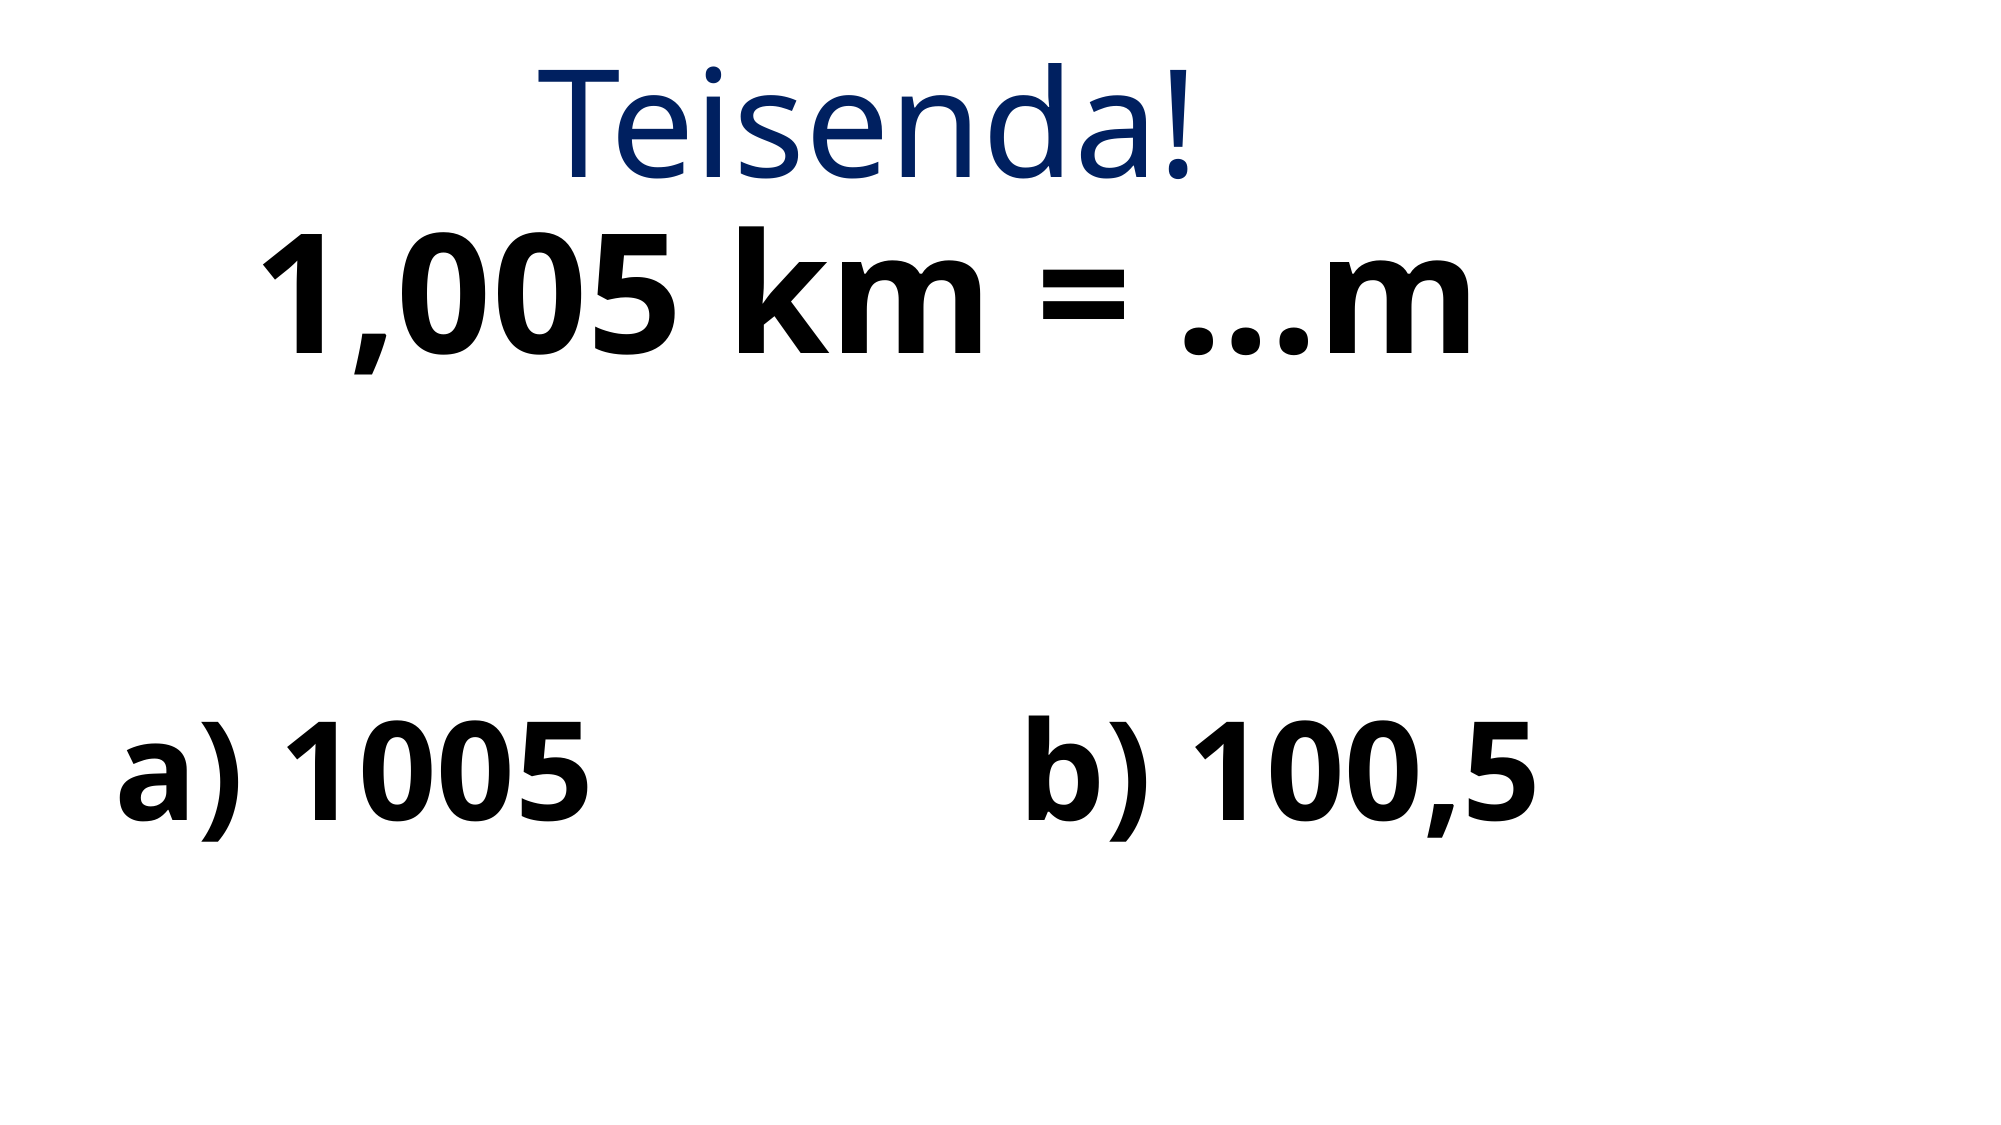

# Teisenda! 1,005 km = ...m
a) 1005
b) 100,5